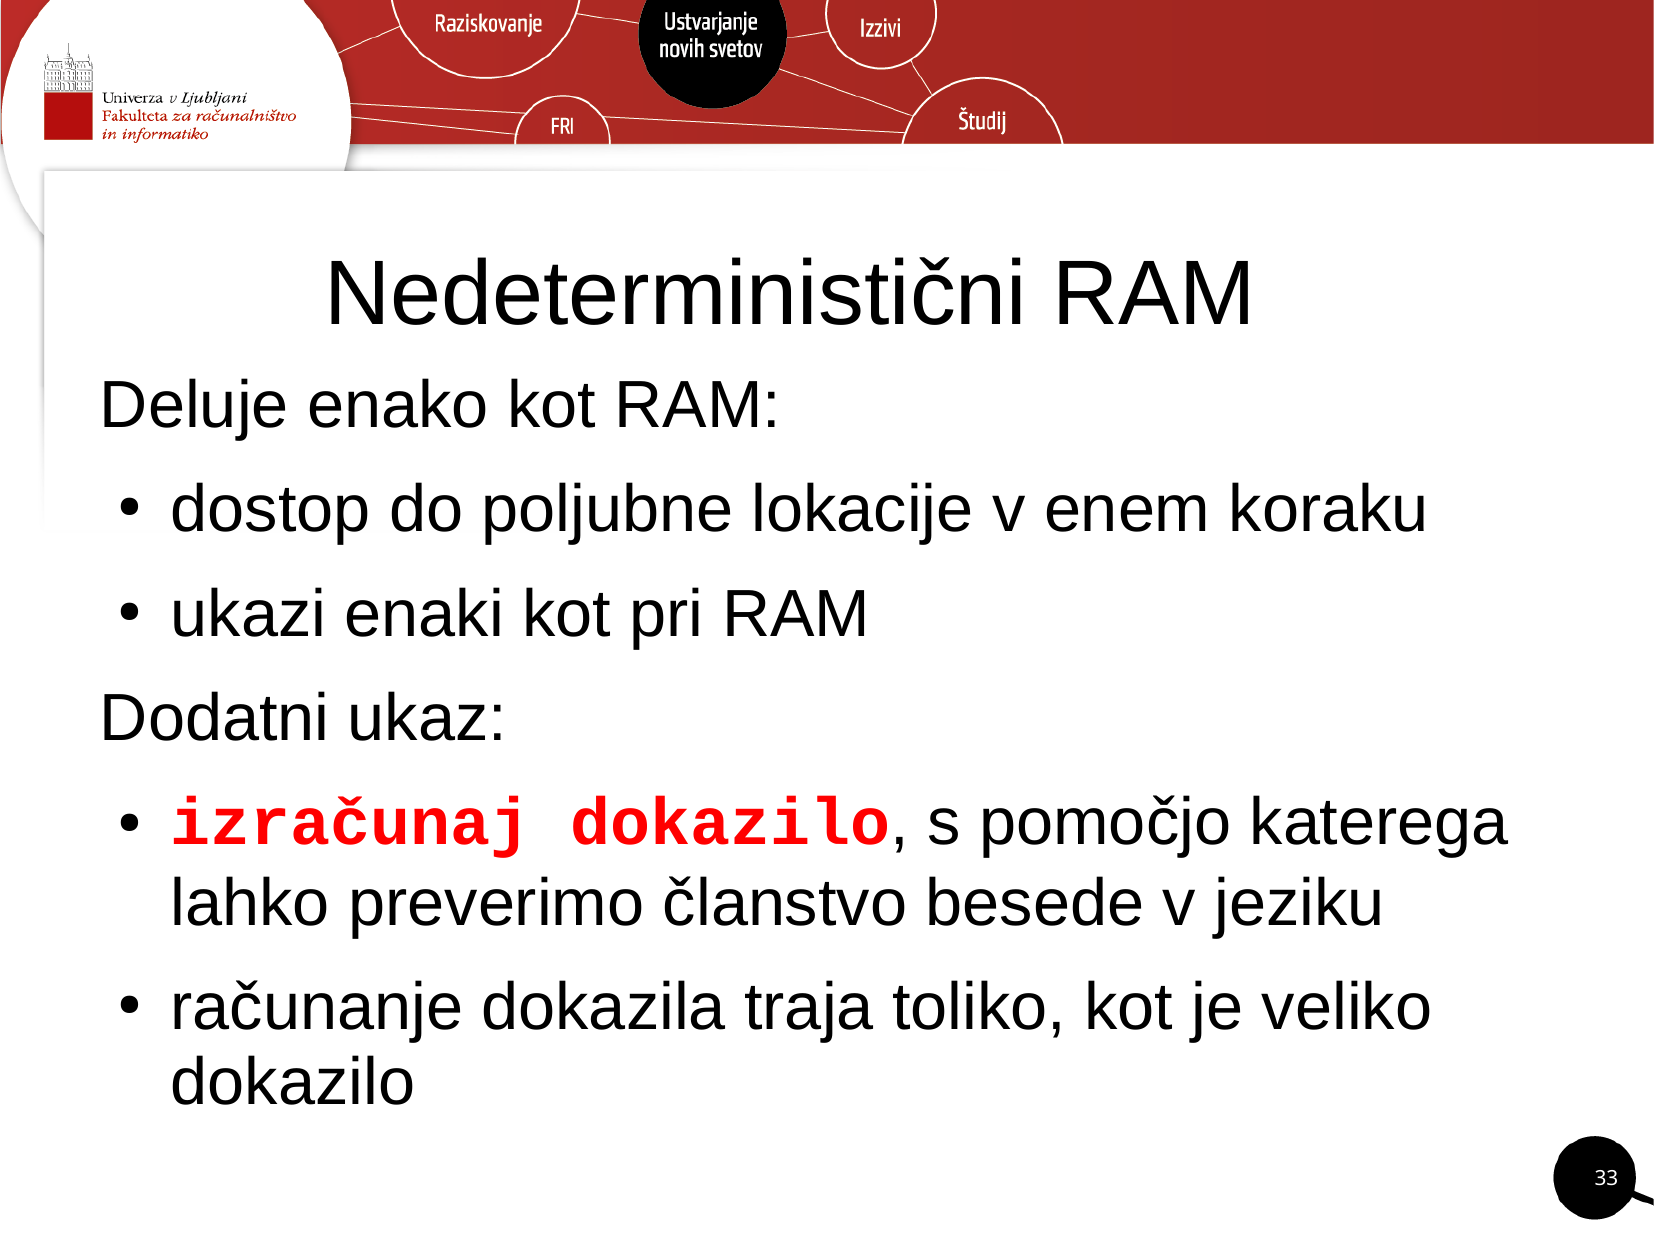

# Nedeterministični RAM
Deluje enako kot RAM:
dostop do poljubne lokacije v enem koraku
ukazi enaki kot pri RAM
Dodatni ukaz:
izračunaj dokazilo, s pomočjo katerega lahko preverimo članstvo besede v jeziku
računanje dokazila traja toliko, kot je veliko dokazilo